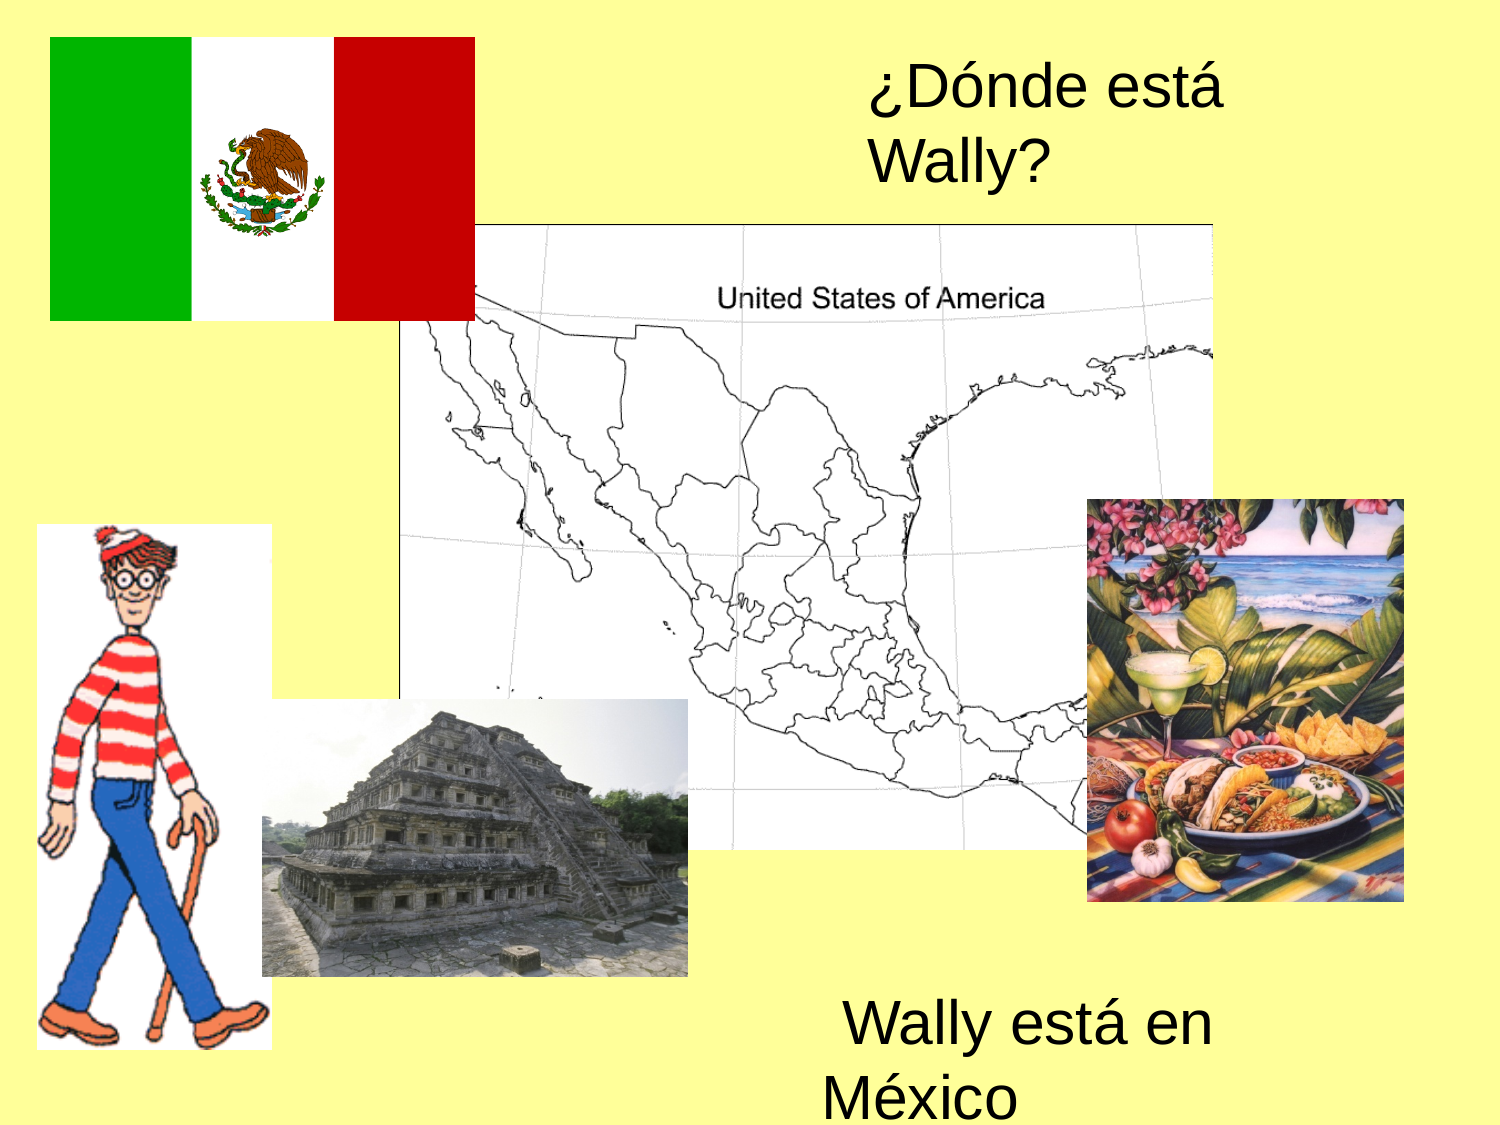

¿Dónde está Wally?
 Wally está en México